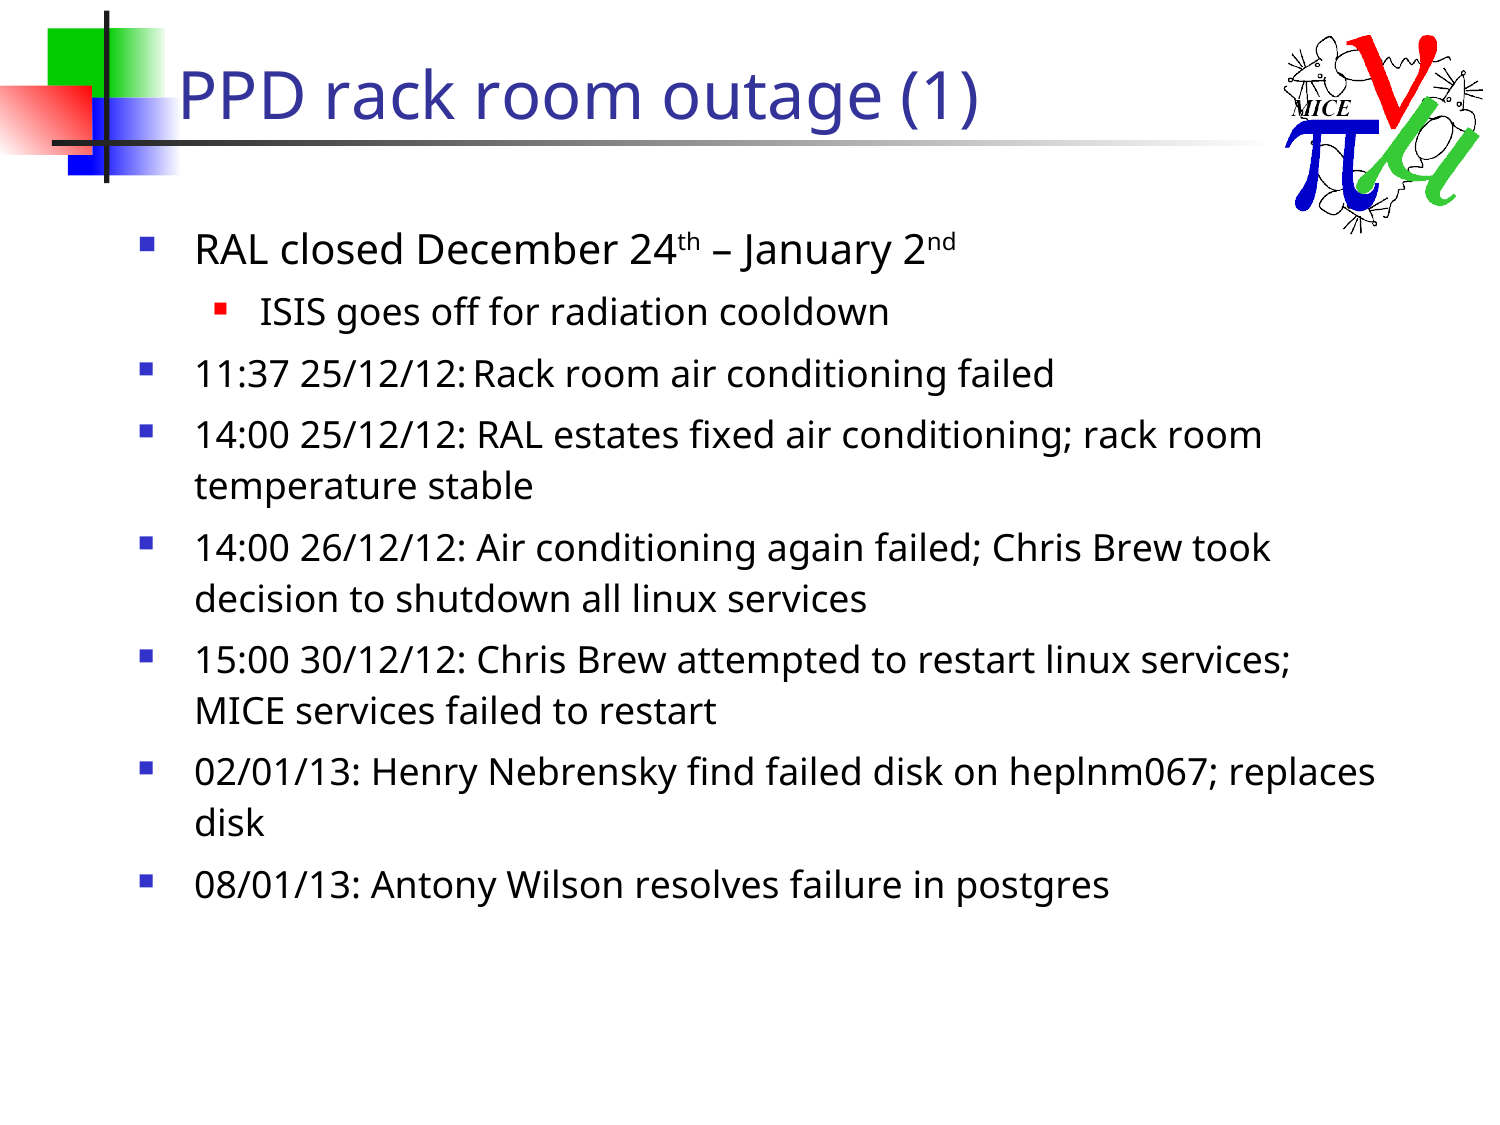

# PPD rack room outage (1)
RAL closed December 24th – January 2nd
ISIS goes off for radiation cooldown
11:37 25/12/12: Rack room air conditioning failed
14:00 25/12/12: RAL estates fixed air conditioning; rack room temperature stable
14:00 26/12/12: Air conditioning again failed; Chris Brew took decision to shutdown all linux services
15:00 30/12/12: Chris Brew attempted to restart linux services; MICE services failed to restart
02/01/13: Henry Nebrensky find failed disk on heplnm067; replaces disk
08/01/13: Antony Wilson resolves failure in postgres